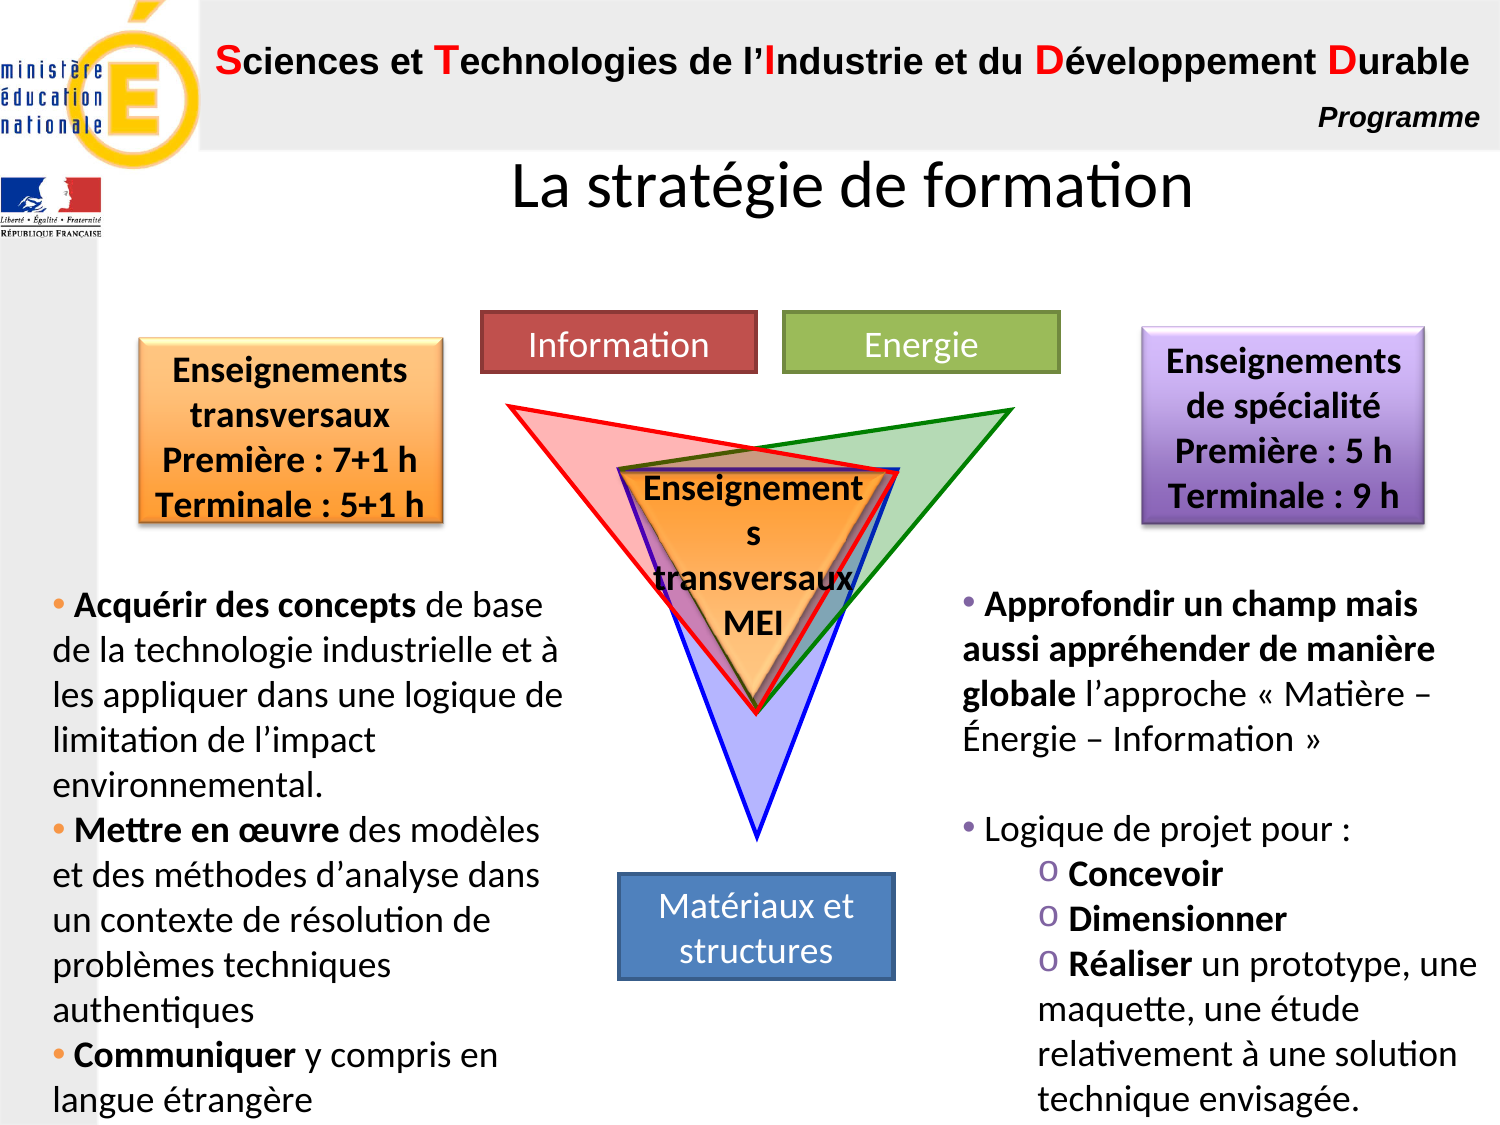

La stratégie de formation
Information
Energie
Enseignements de spécialité Première : 5 h
Terminale : 9 h
Enseignements transversaux Première : 7+1 h
Terminale : 5+1 h
Enseignements
transversaux
MEI
Matériaux et structures
 Approfondir un champ mais aussi appréhender de manière globale l’approche « Matière – Énergie – Information »
 Logique de projet pour :
 Concevoir
 Dimensionner
 Réaliser un prototype, une maquette, une étude relativement à une solution technique envisagée.
 Acquérir des concepts de base de la technologie industrielle et à les appliquer dans une logique de limitation de l’impact environnemental.
 Mettre en œuvre des modèles et des méthodes d’analyse dans un contexte de résolution de problèmes techniques authentiques
 Communiquer y compris en langue étrangère